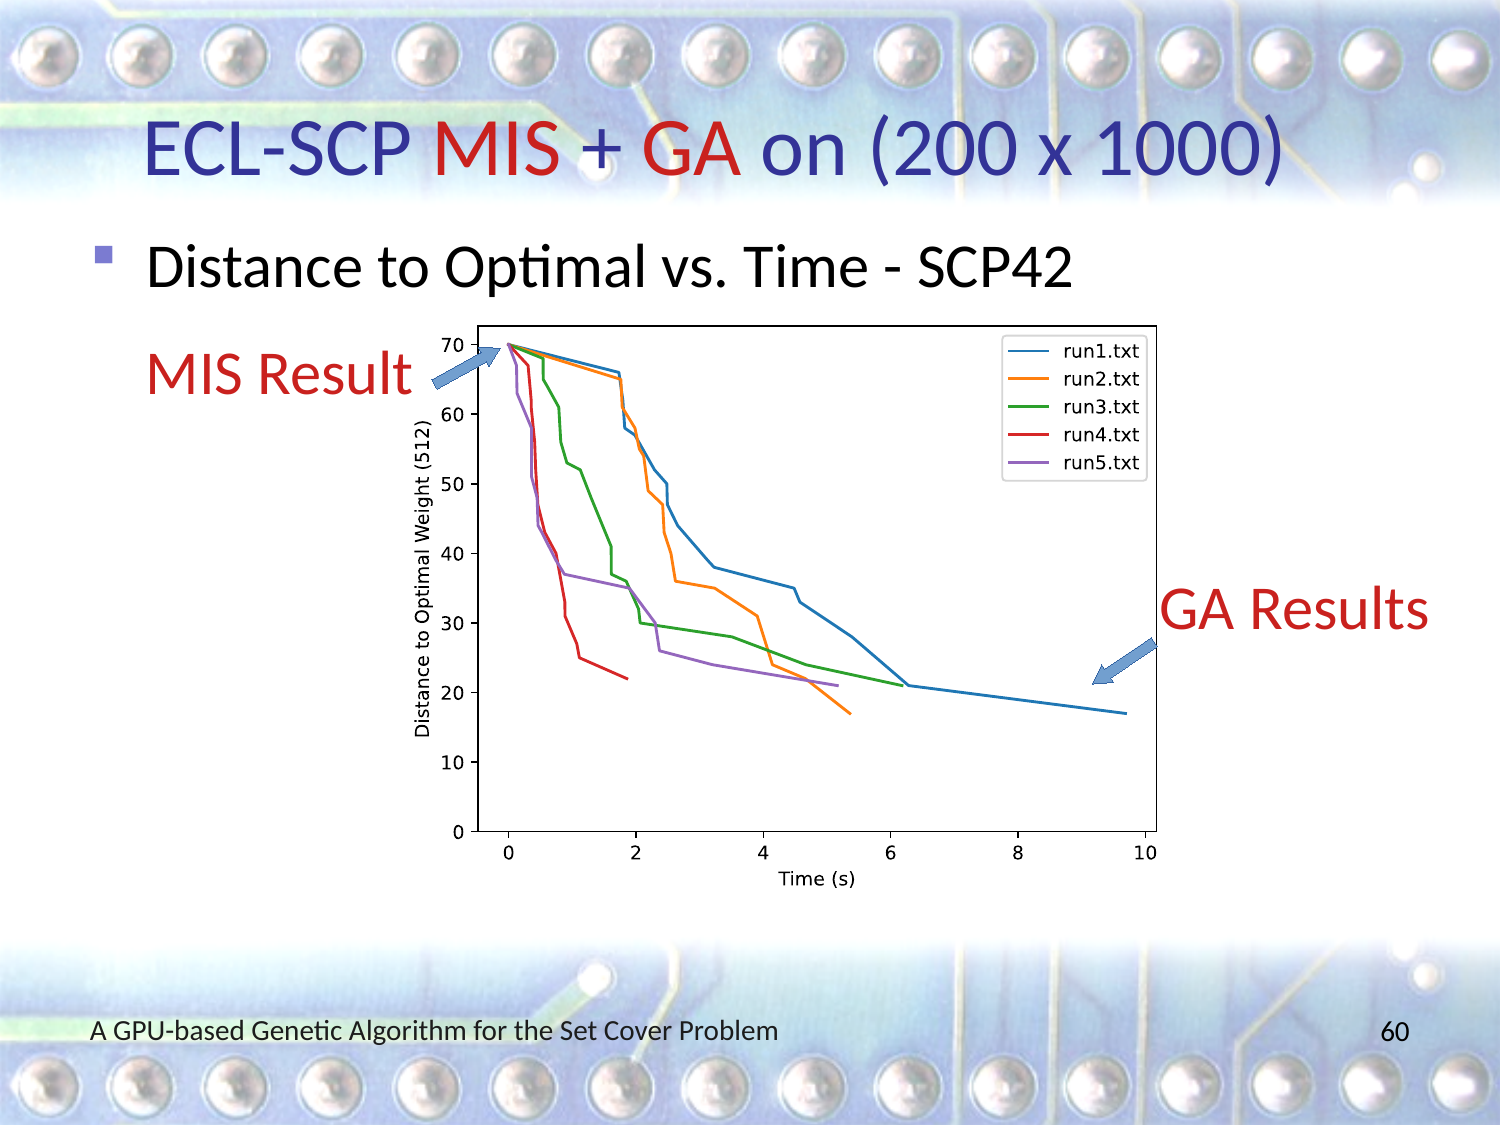

ECL-SCP MIS + GA on (200 x 1000)
# Distance to Optimal vs. Time - SCP42
MIS Result
GA Results
A GPU-based Genetic Algorithm for the Set Cover Problem
60